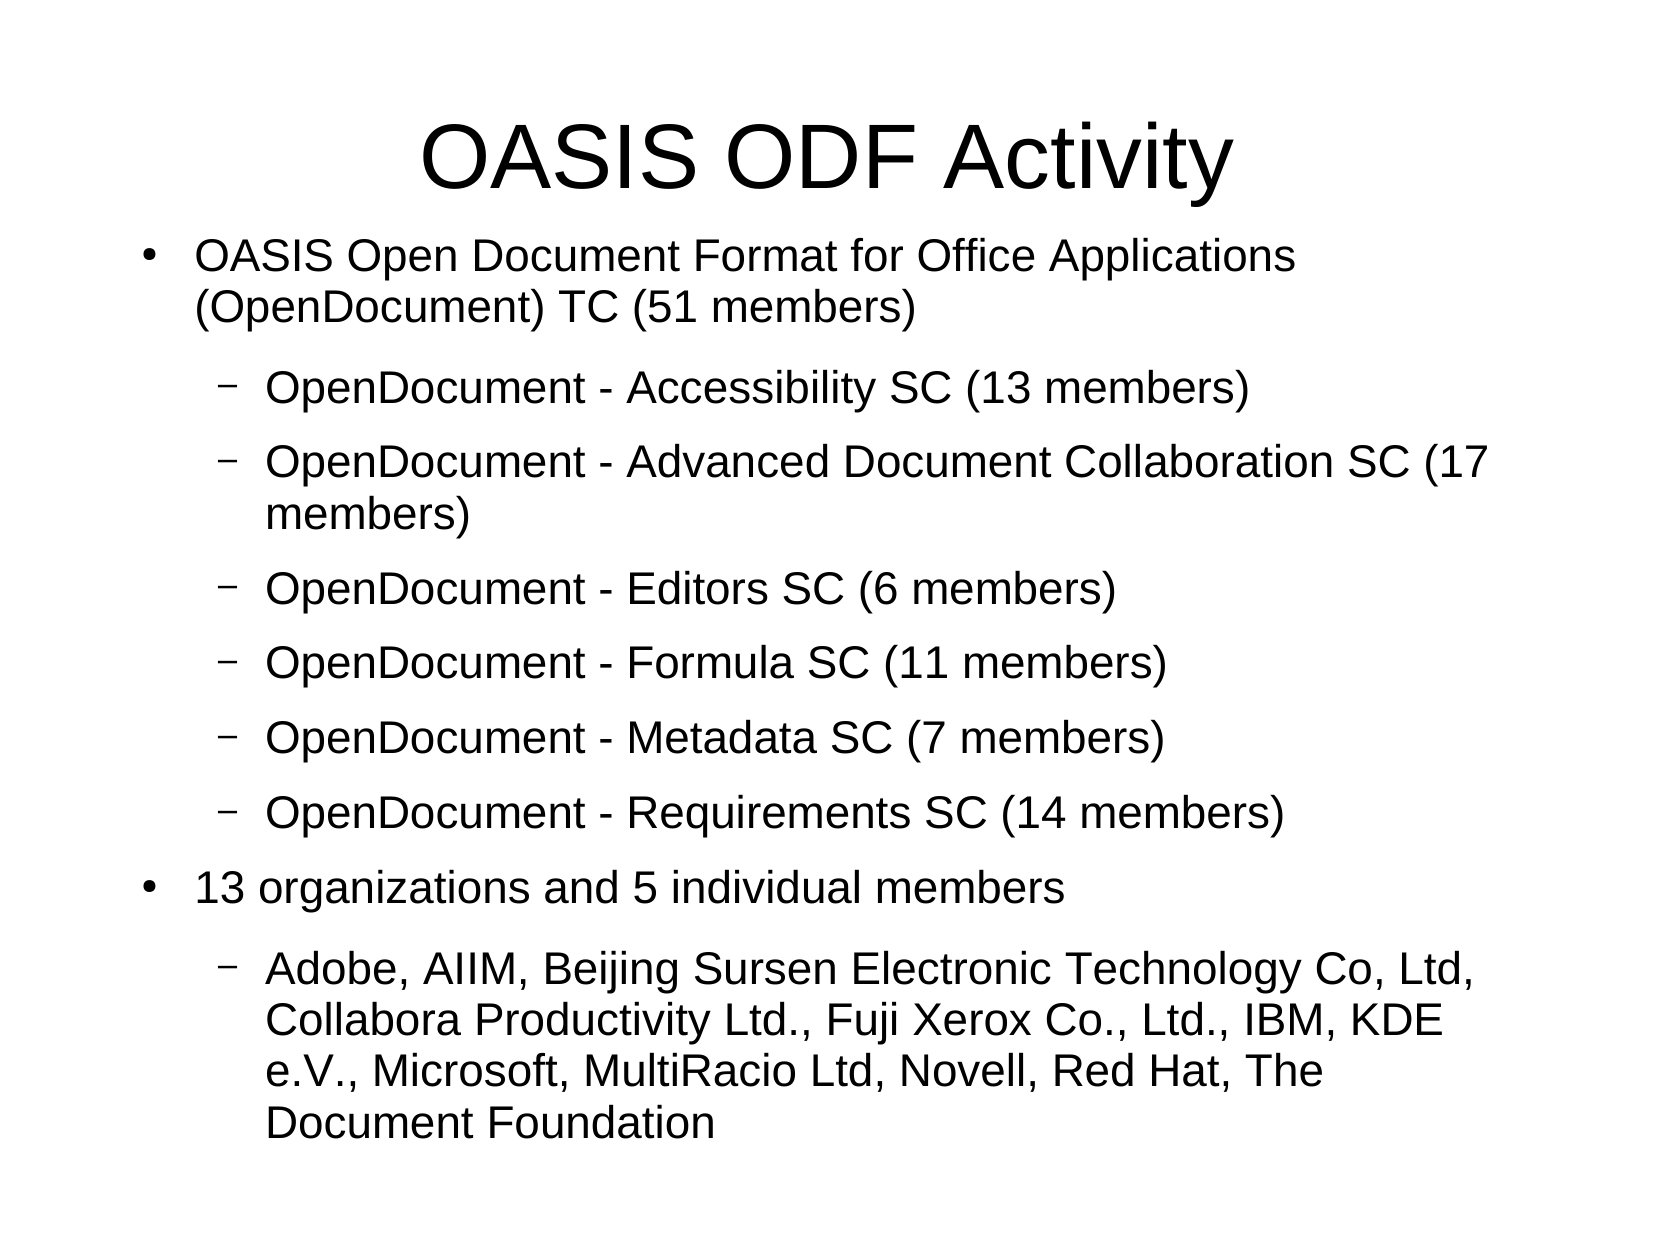

# OASIS ODF Activity
OASIS Open Document Format for Office Applications (OpenDocument) TC (51 members)
OpenDocument - Accessibility SC (13 members)
OpenDocument - Advanced Document Collaboration SC (17 members)
OpenDocument - Editors SC (6 members)
OpenDocument - Formula SC (11 members)
OpenDocument - Metadata SC (7 members)
OpenDocument - Requirements SC (14 members)
13 organizations and 5 individual members
Adobe, AIIM, Beijing Sursen Electronic Technology Co, Ltd, Collabora Productivity Ltd., Fuji Xerox Co., Ltd., IBM, KDE e.V., Microsoft, MultiRacio Ltd, Novell, Red Hat, The Document Foundation